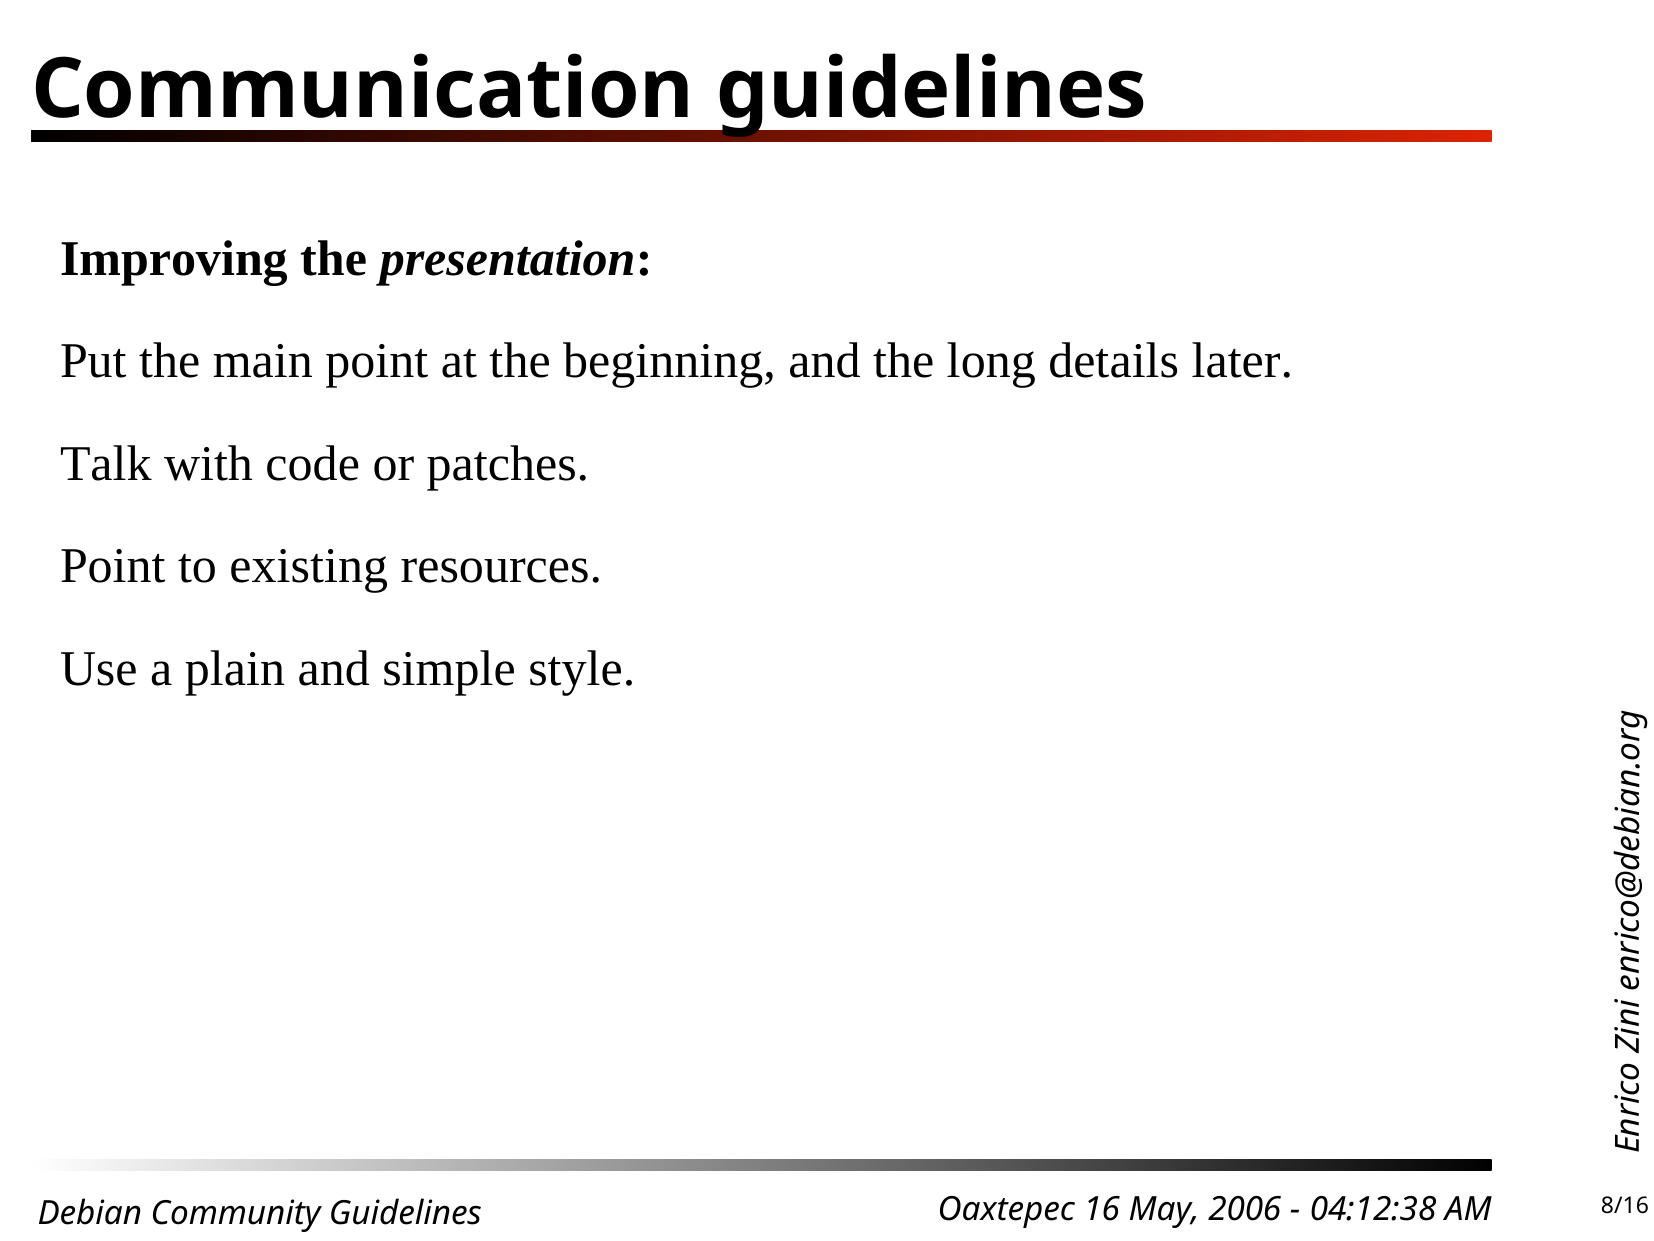

Communication guidelines
Improving the presentation:
Put the main point at the beginning, and the long details later.
Talk with code or patches.
Point to existing resources.
Use a plain and simple style.